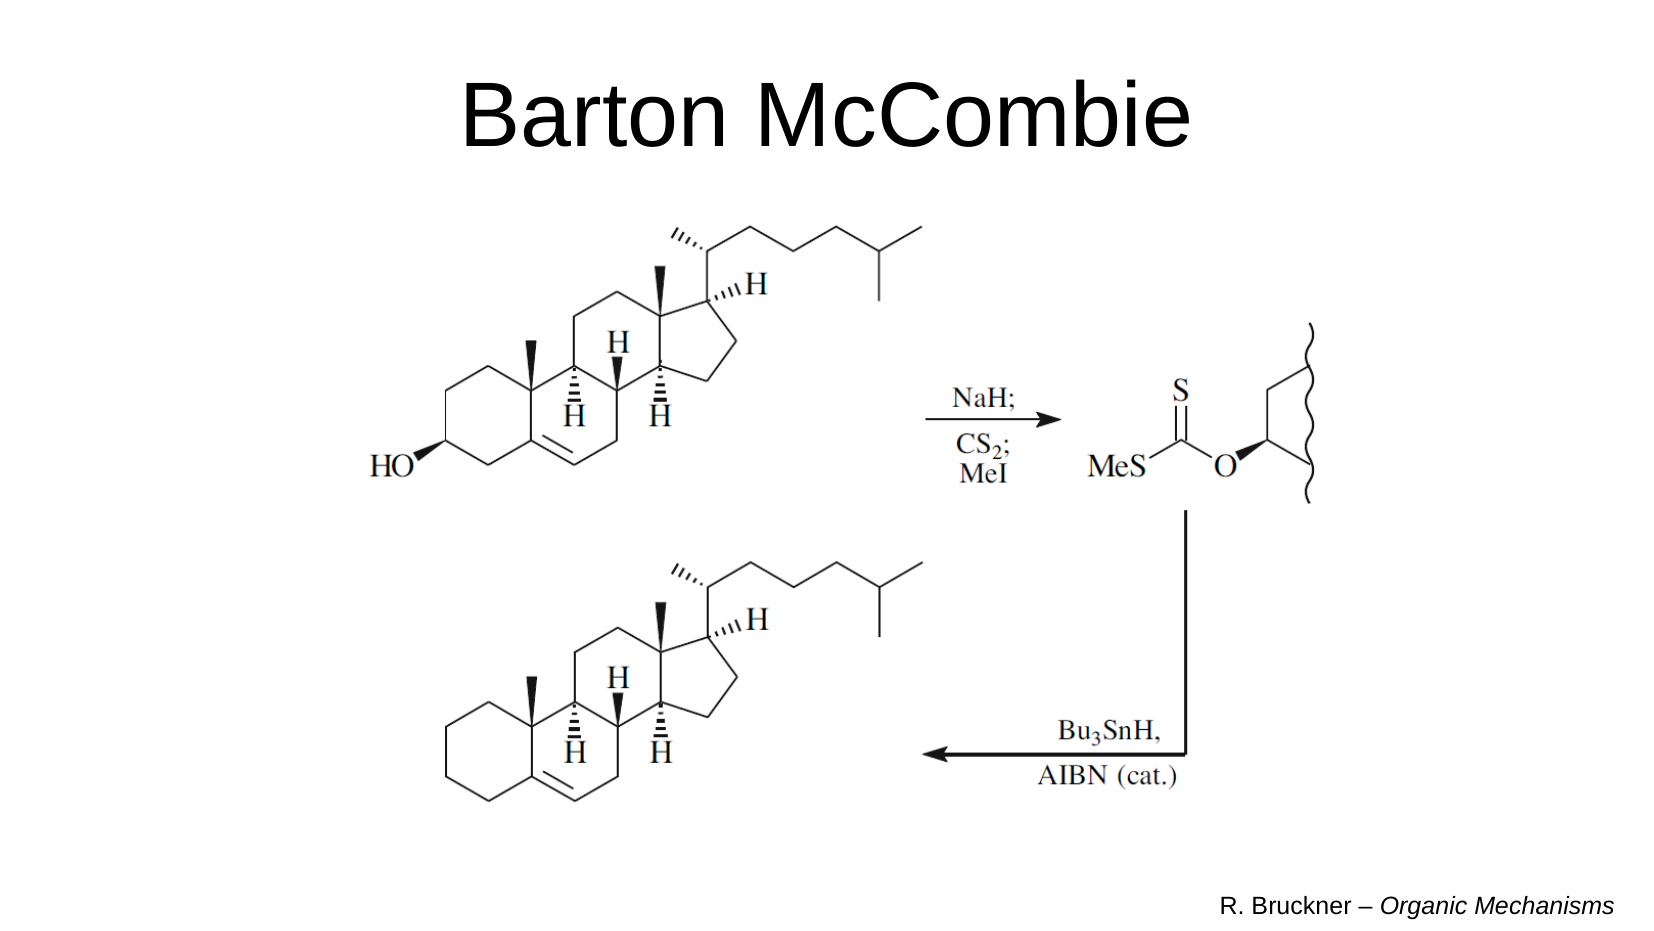

# Barton McCombie
R. Bruckner – Organic Mechanisms